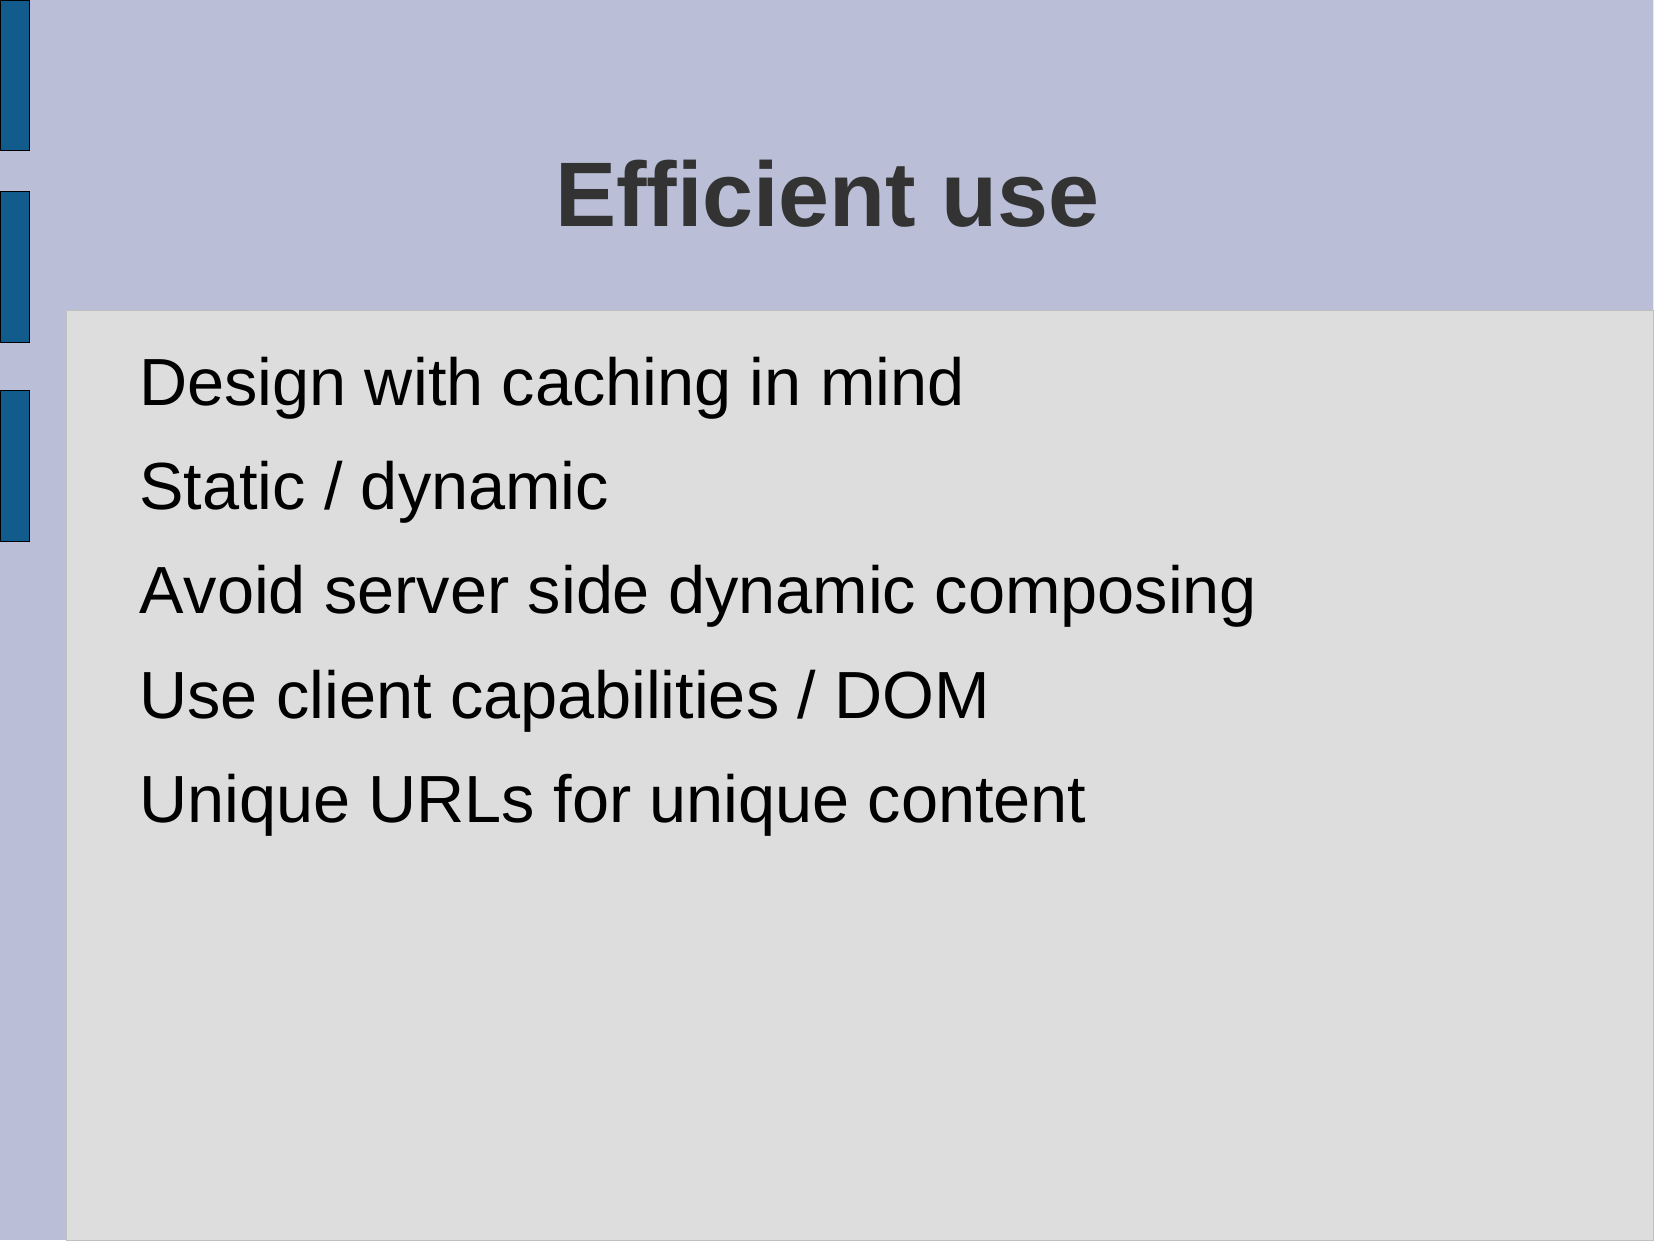

# Efficient use
Design with caching in mind
Static / dynamic
Avoid server side dynamic composing
Use client capabilities / DOM
Unique URLs for unique content